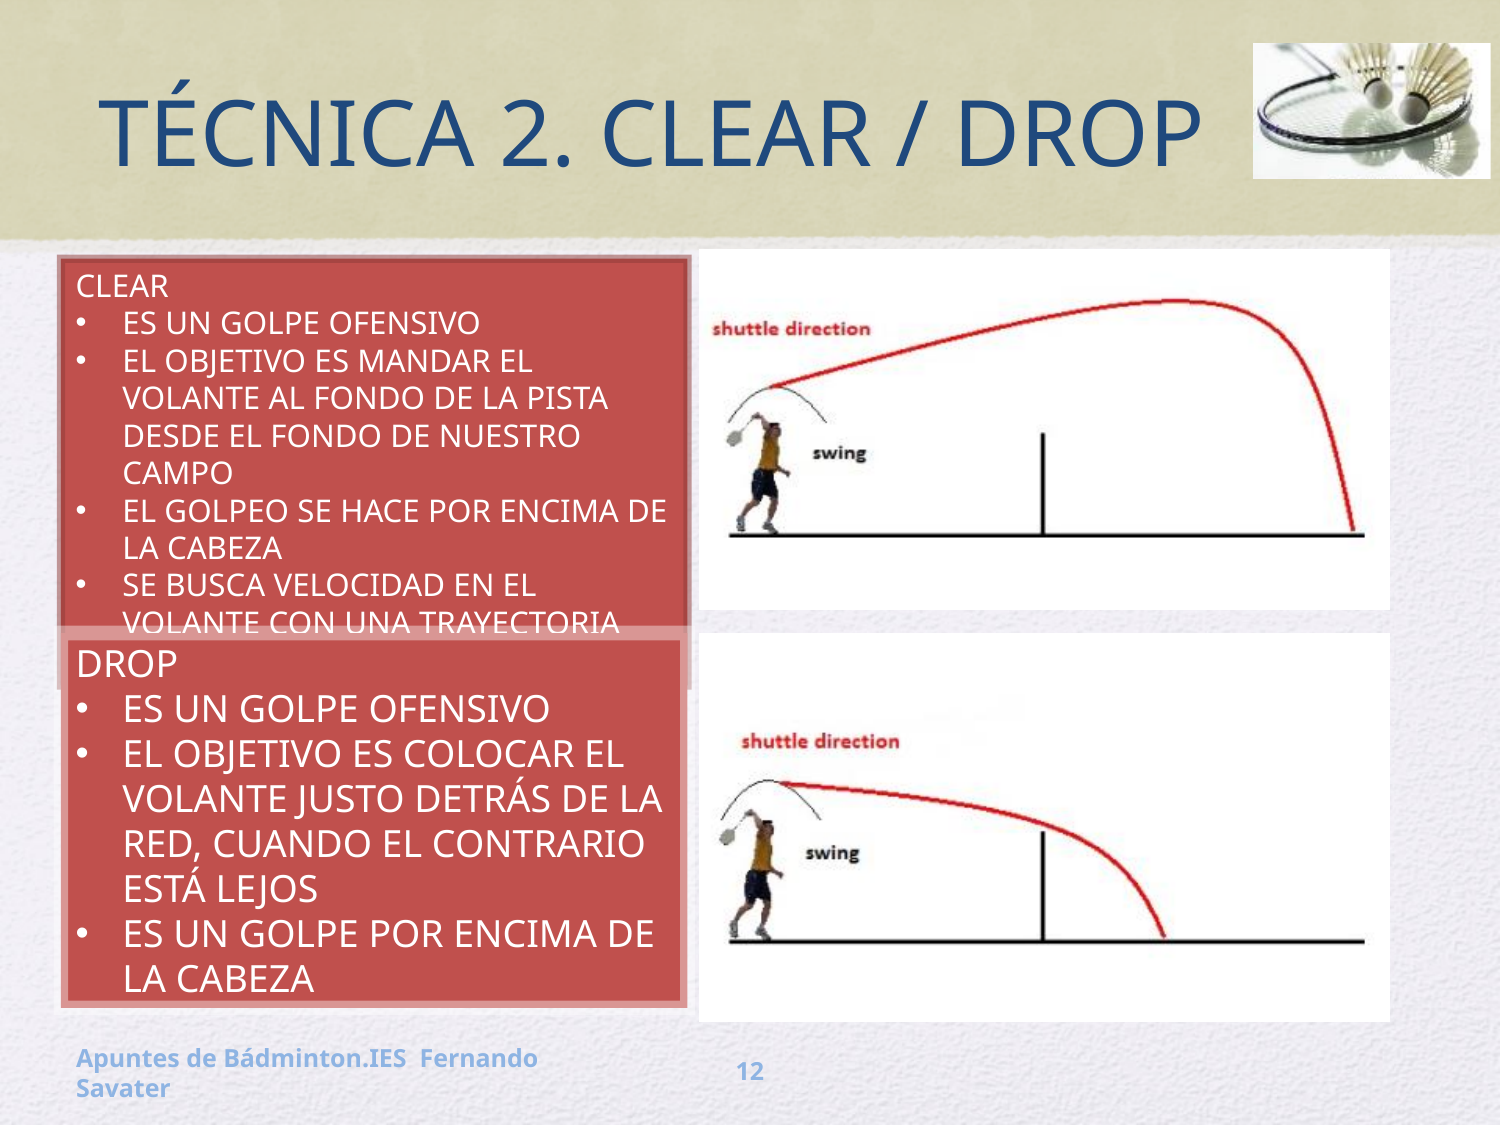

# TÉCNICA 2. CLEAR / DROP
CLEAR
ES UN GOLPE OFENSIVO
EL OBJETIVO ES MANDAR EL VOLANTE AL FONDO DE LA PISTA DESDE EL FONDO DE NUESTRO CAMPO
EL GOLPEO SE HACE POR ENCIMA DE LA CABEZA
SE BUSCA VELOCIDAD EN EL VOLANTE CON UNA TRAYECTORIA TENSA
DROP
ES UN GOLPE OFENSIVO
EL OBJETIVO ES COLOCAR EL VOLANTE JUSTO DETRÁS DE LA RED, CUANDO EL CONTRARIO ESTÁ LEJOS
ES UN GOLPE POR ENCIMA DE LA CABEZA
Apuntes de Bádminton.IES Fernando Savater